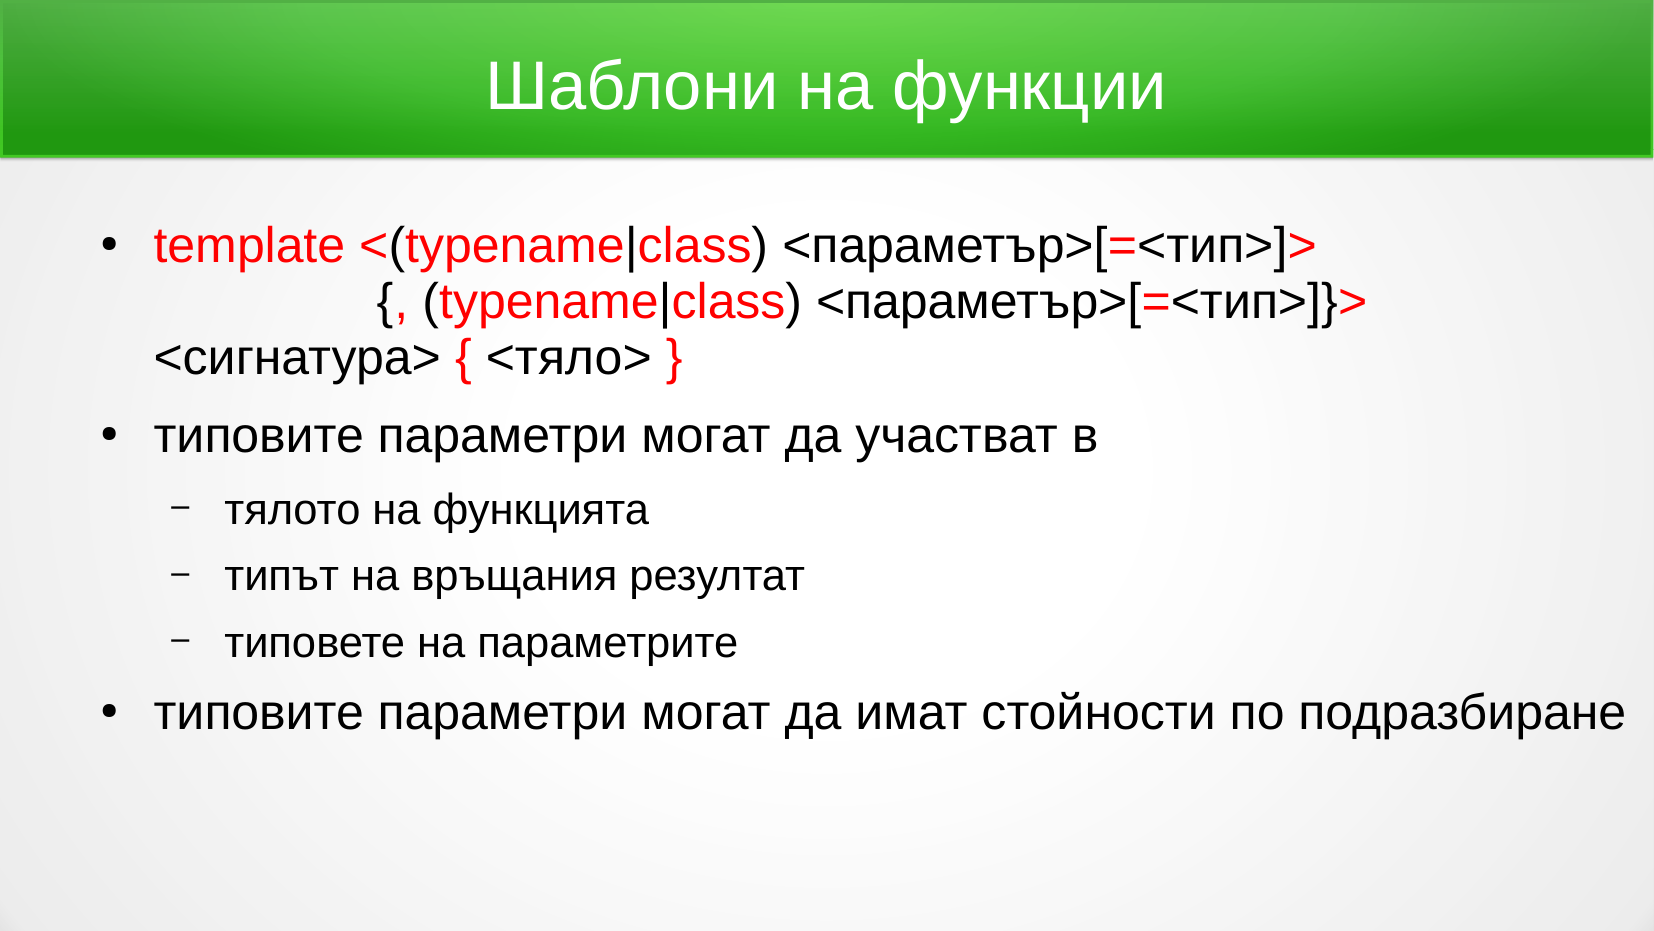

# Шаблони на функции
template <(typename|class) <параметър>[=<тип>]>
 {, (typename|class) <параметър>[=<тип>]}>
<сигнатура> { <тяло> }
типовите параметри могат да участват в
тялото на функцията
типът на връщания резултат
типовете на параметрите
типовите параметри могат да имат стойности по подразбиране